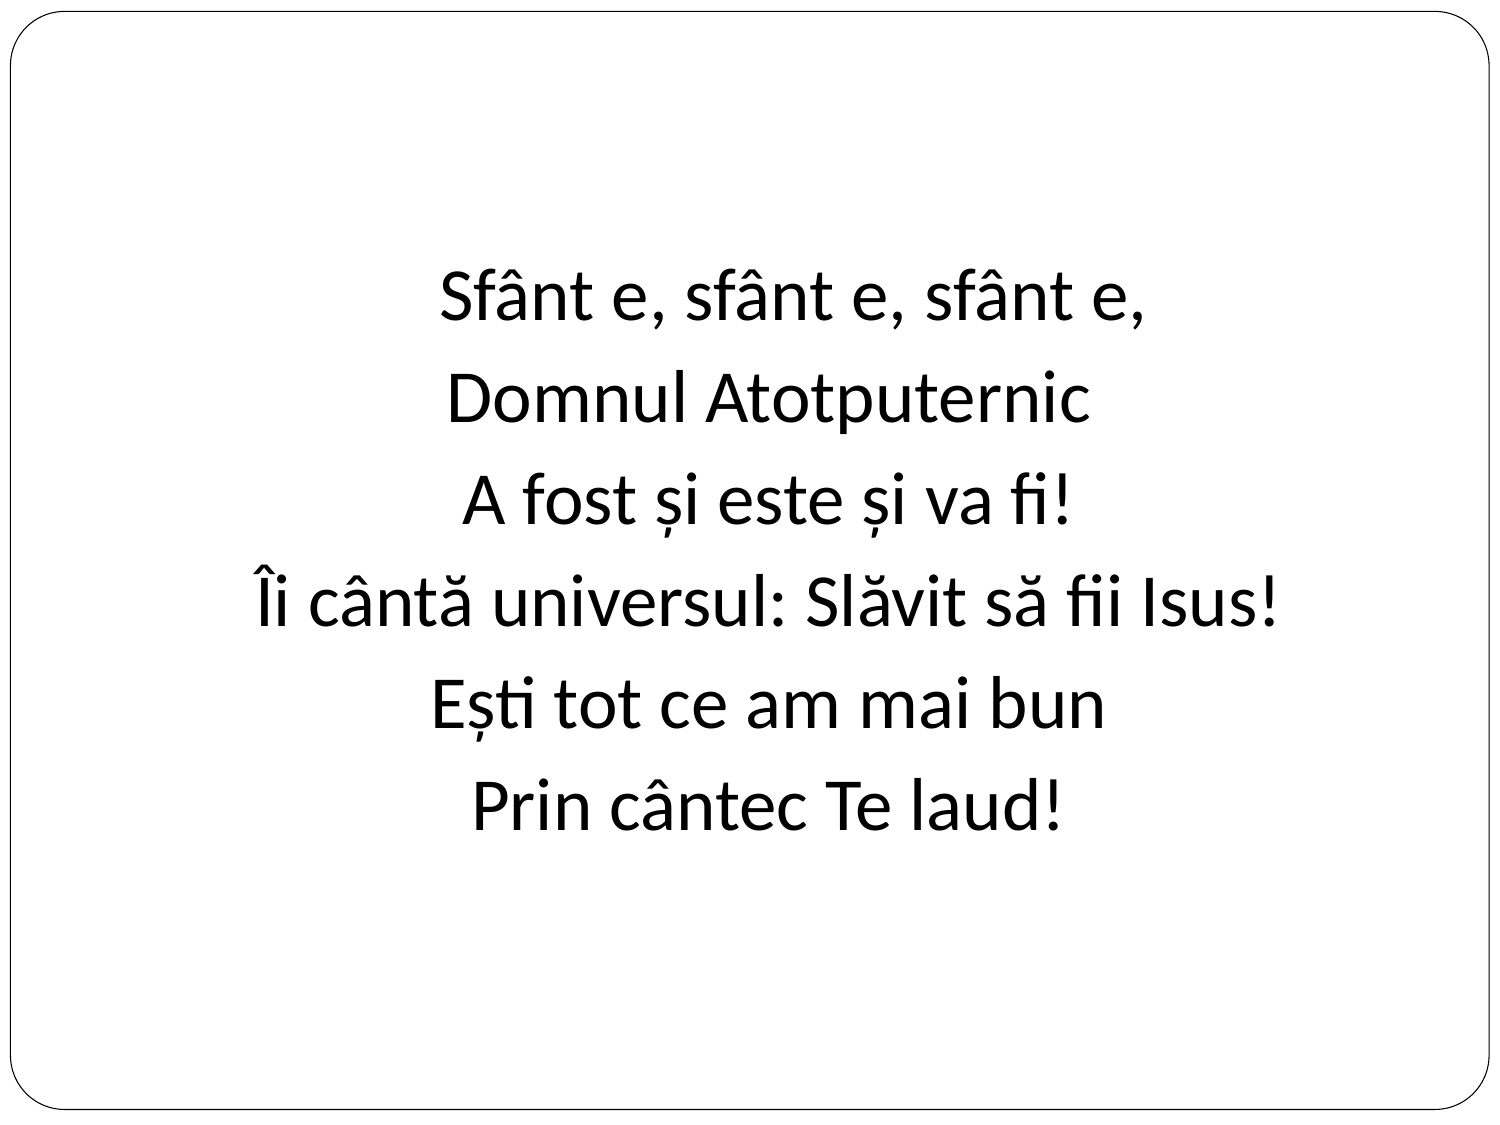

#
 Sfânt e, sfânt e, sfânt e,
Domnul Atotputernic
A fost și este și va fi!
Îi cântă universul: Slăvit să fii Isus!
Ești tot ce am mai bun
Prin cântec Te laud!